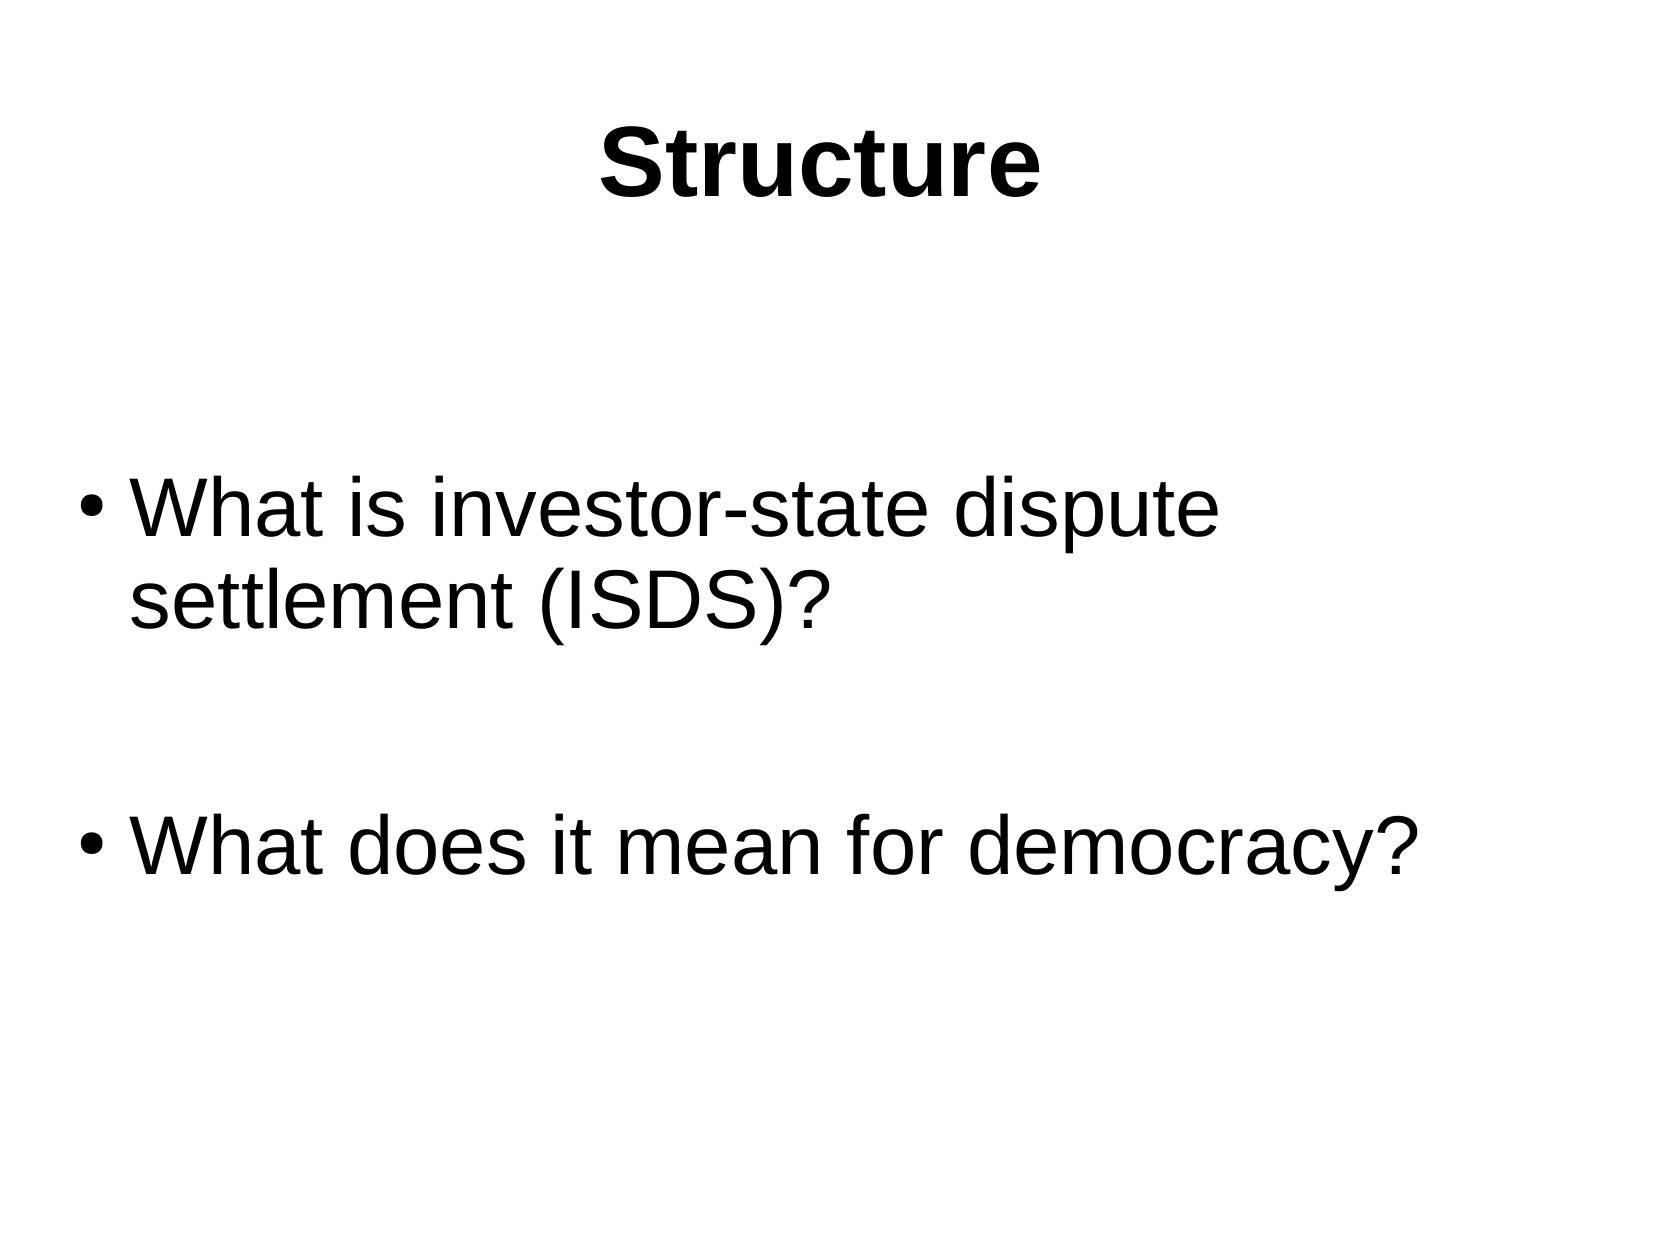

# Structure
What is investor-state dispute settlement (ISDS)?
What does it mean for democracy?